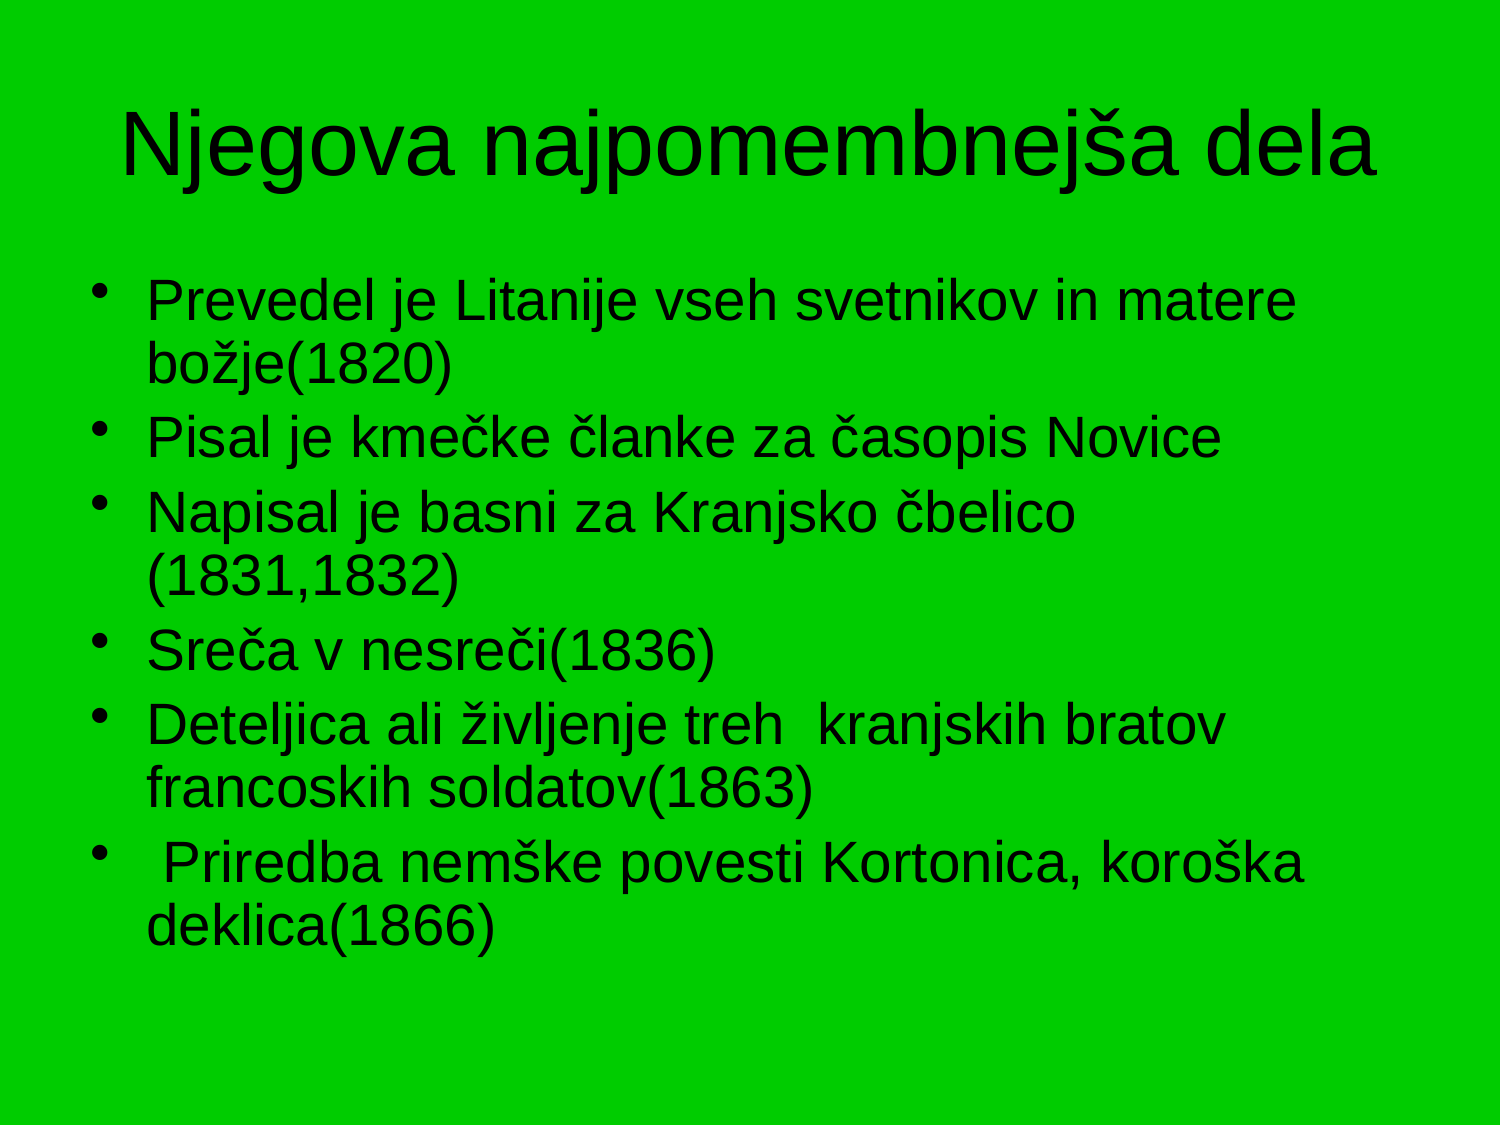

# Njegova najpomembnejša dela
Prevedel je Litanije vseh svetnikov in matere božje(1820)
Pisal je kmečke članke za časopis Novice
Napisal je basni za Kranjsko čbelico (1831,1832)
Sreča v nesreči(1836)
Deteljica ali življenje treh kranjskih bratov francoskih soldatov(1863)
 Priredba nemške povesti Kortonica, koroška deklica(1866)